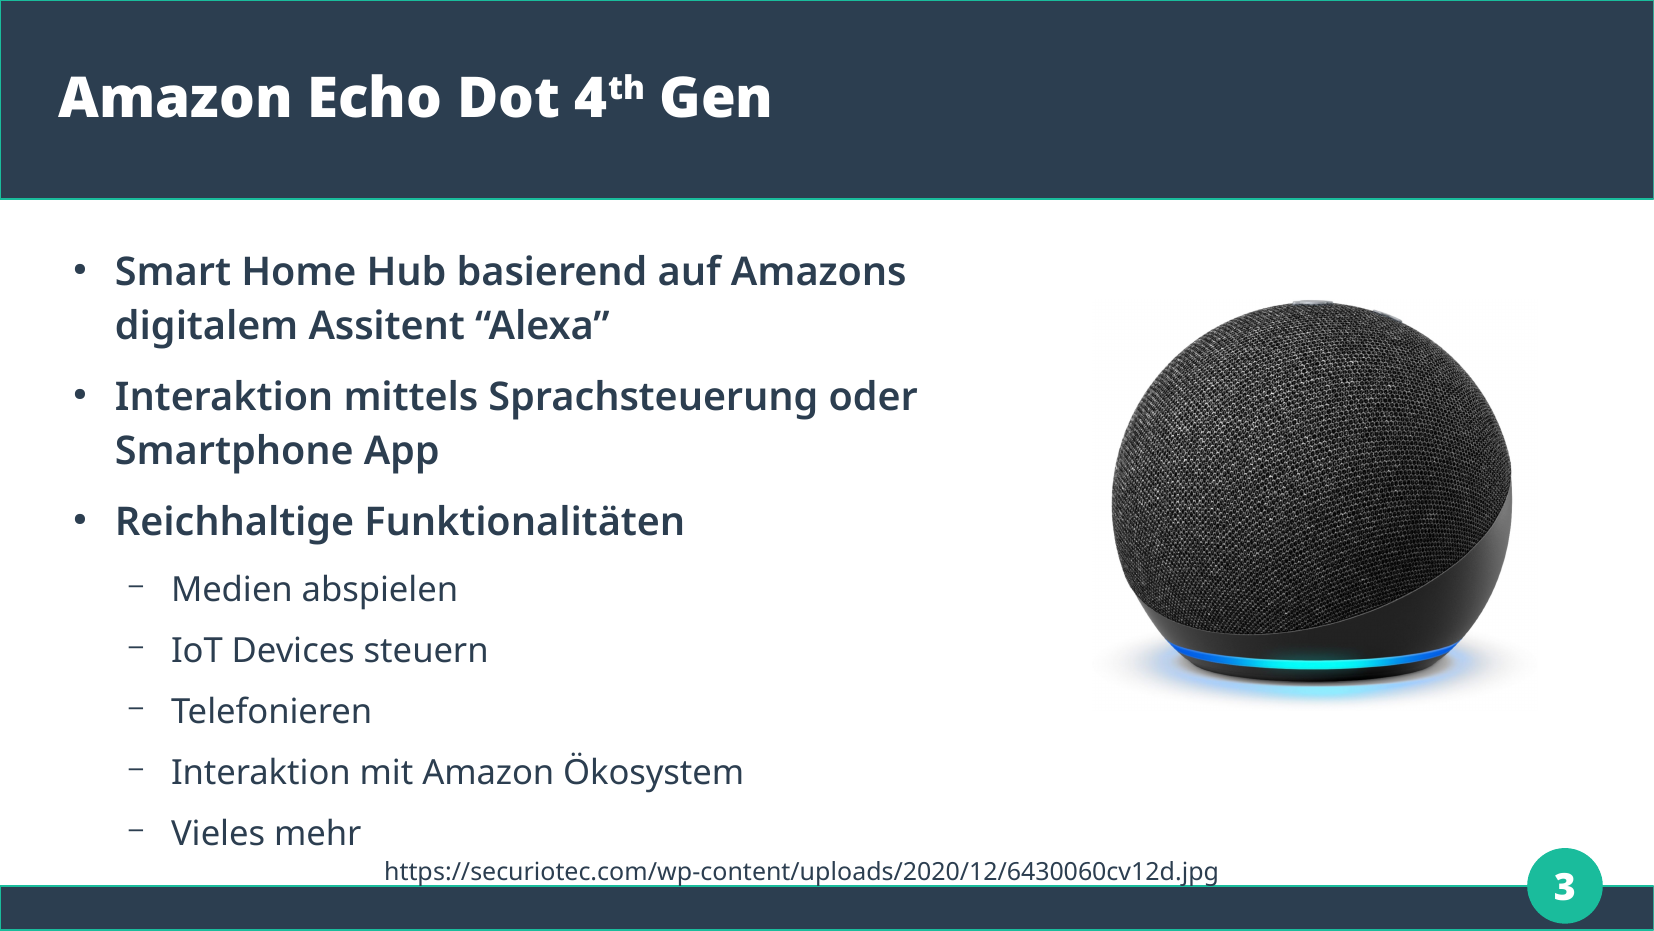

# Amazon Echo Dot 4th Gen
Smart Home Hub basierend auf Amazons digitalem Assitent “Alexa”
Interaktion mittels Sprachsteuerung oder Smartphone App
Reichhaltige Funktionalitäten
Medien abspielen
IoT Devices steuern
Telefonieren
Interaktion mit Amazon Ökosystem
Vieles mehr
https://securiotec.com/wp-content/uploads/2020/12/6430060cv12d.jpg
3